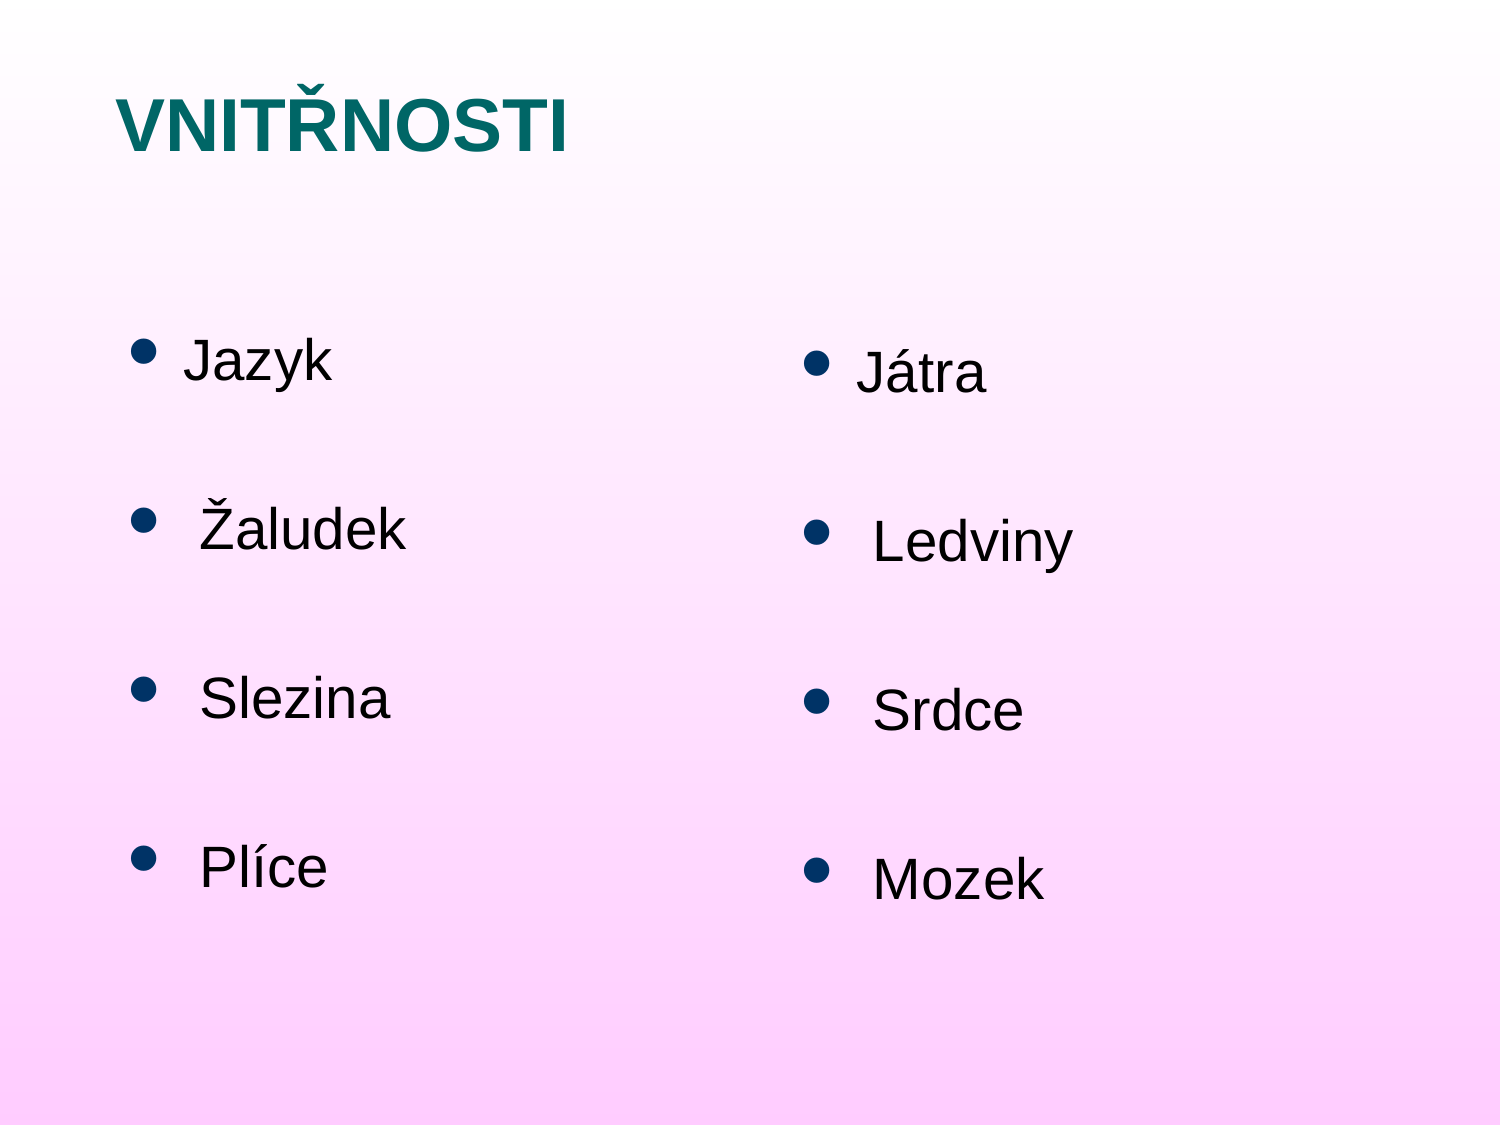

# VNITŘNOSTI
Jazyk
 Žaludek
 Slezina
 Plíce
Játra
 Ledviny
 Srdce
 Mozek